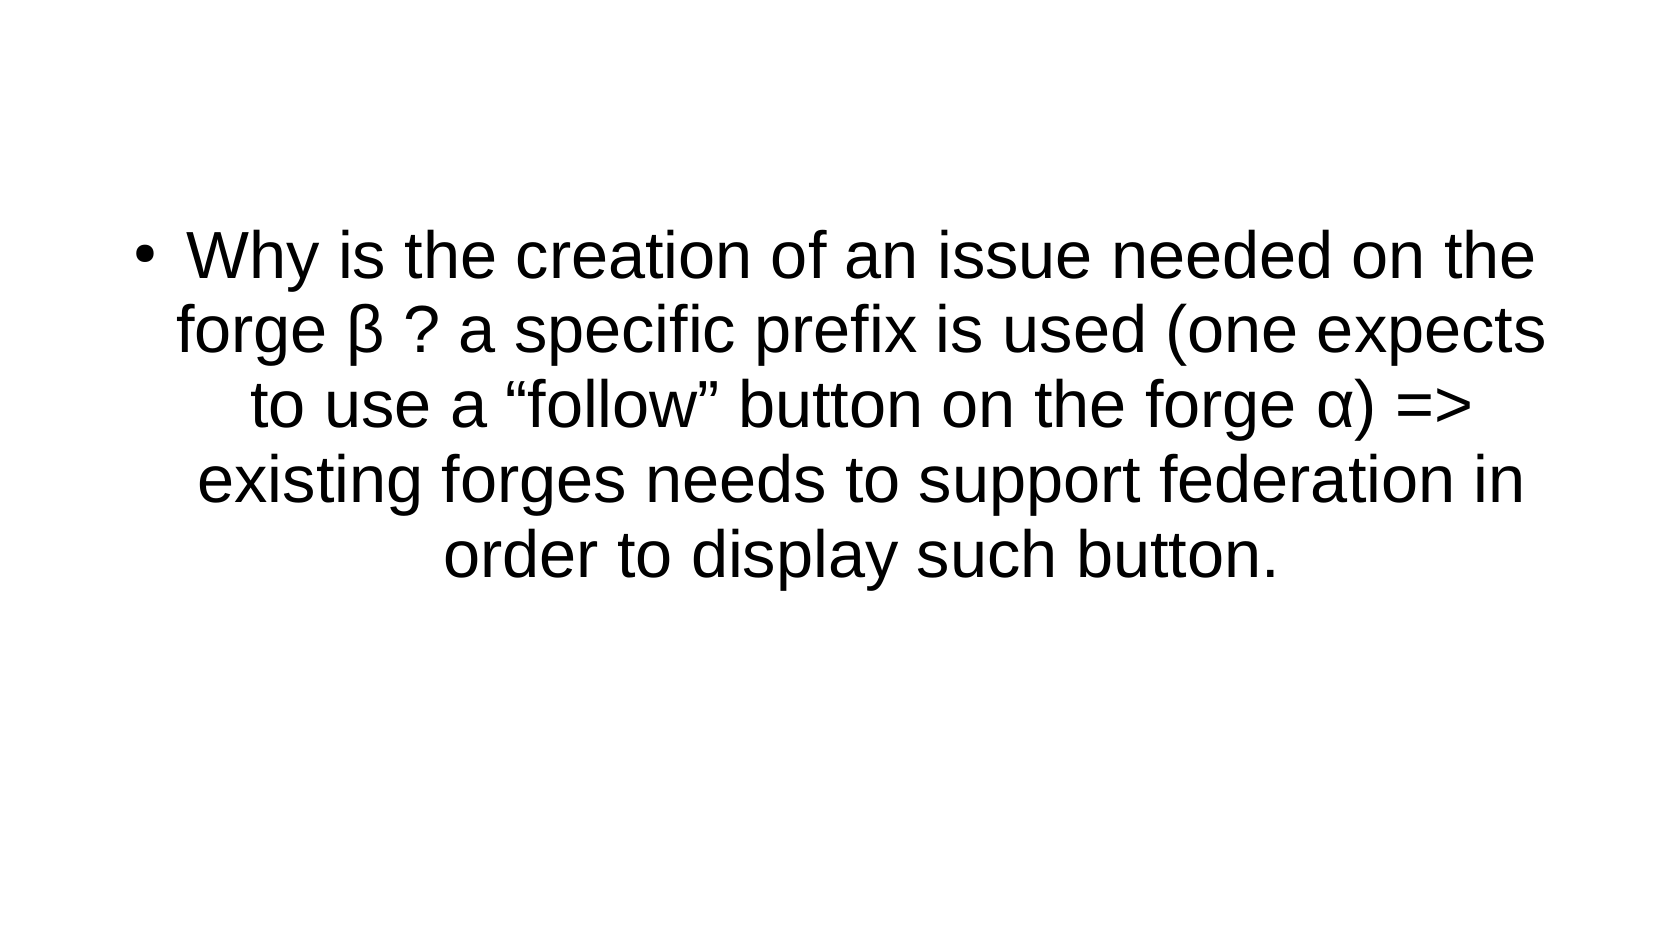

# Why is the creation of an issue needed on the forge β ? a specific prefix is used (one expects to use a “follow” button on the forge α) => existing forges needs to support federation in order to display such button.